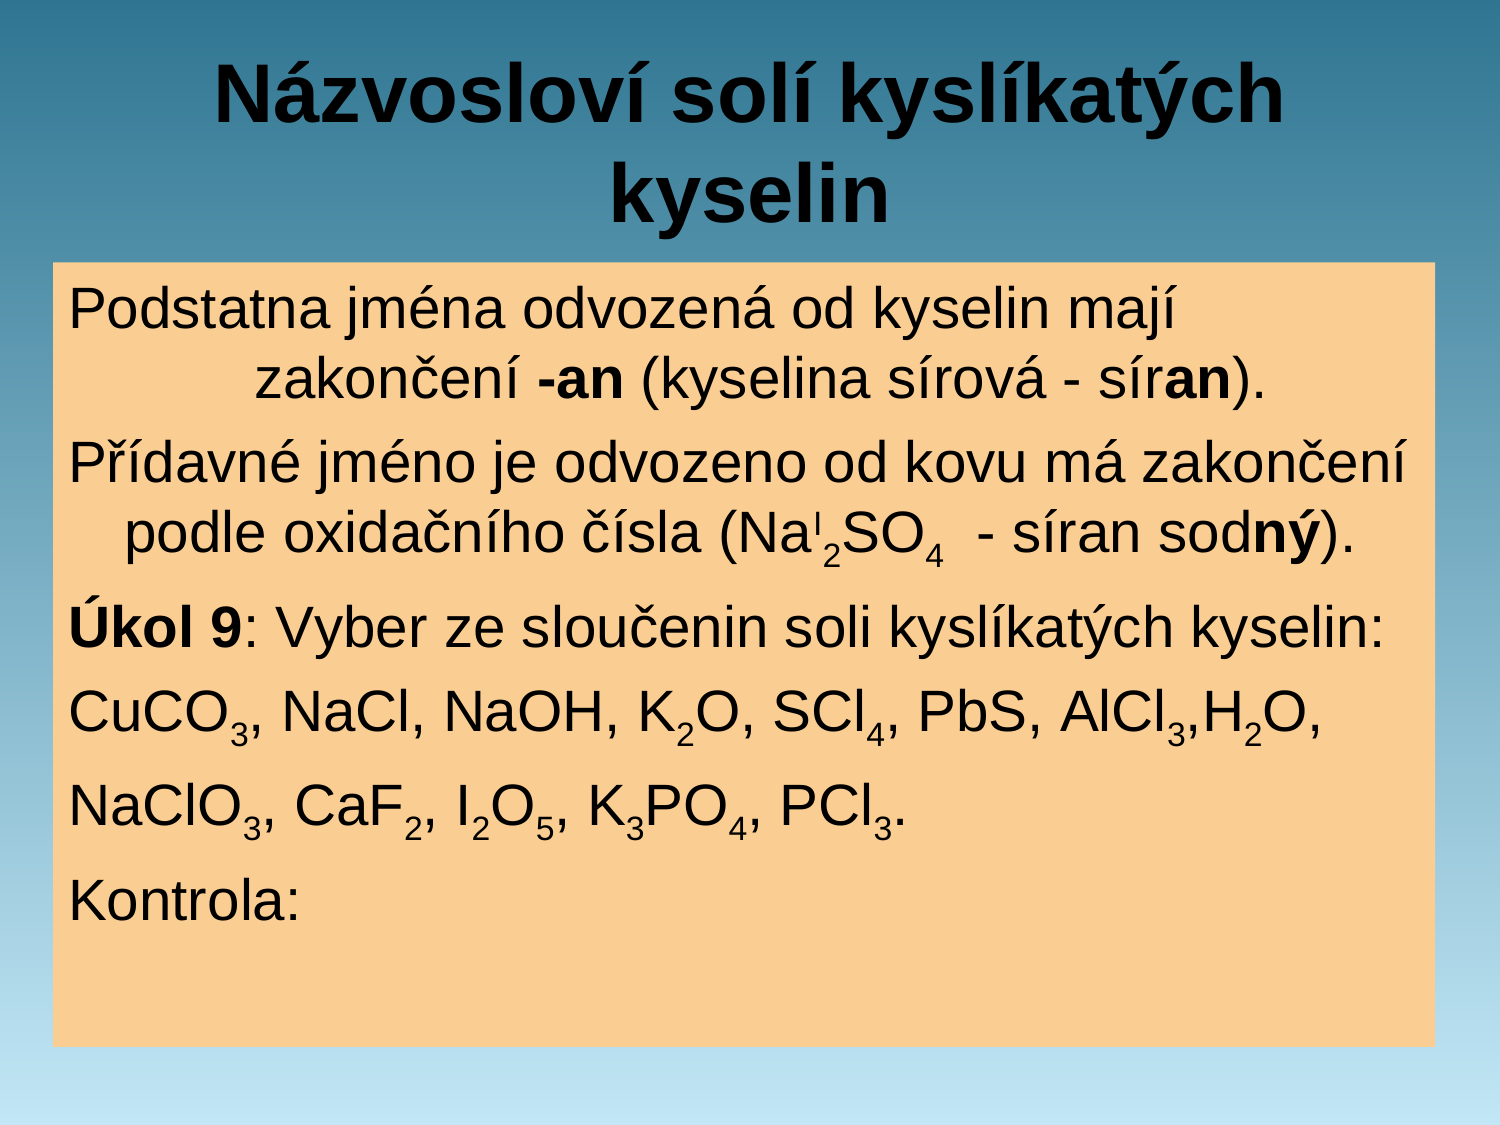

# Názvosloví solí kyslíkatých kyselin
Podstatna jména odvozená od kyselin mají zakončení -an (kyselina sírová - síran).
Přídavné jméno je odvozeno od kovu má zakončení podle oxidačního čísla (NaI2SO4 - síran sodný).
Úkol 9: Vyber ze sloučenin soli kyslíkatých kyselin:
CuCO3, NaCl, NaOH, K2O, SCl4, PbS, AlCl3,H2O,
NaClO3, CaF2, I2O5, K3PO4, PCl3.
Kontrola: CuCO3, NaClO3, K3PO4